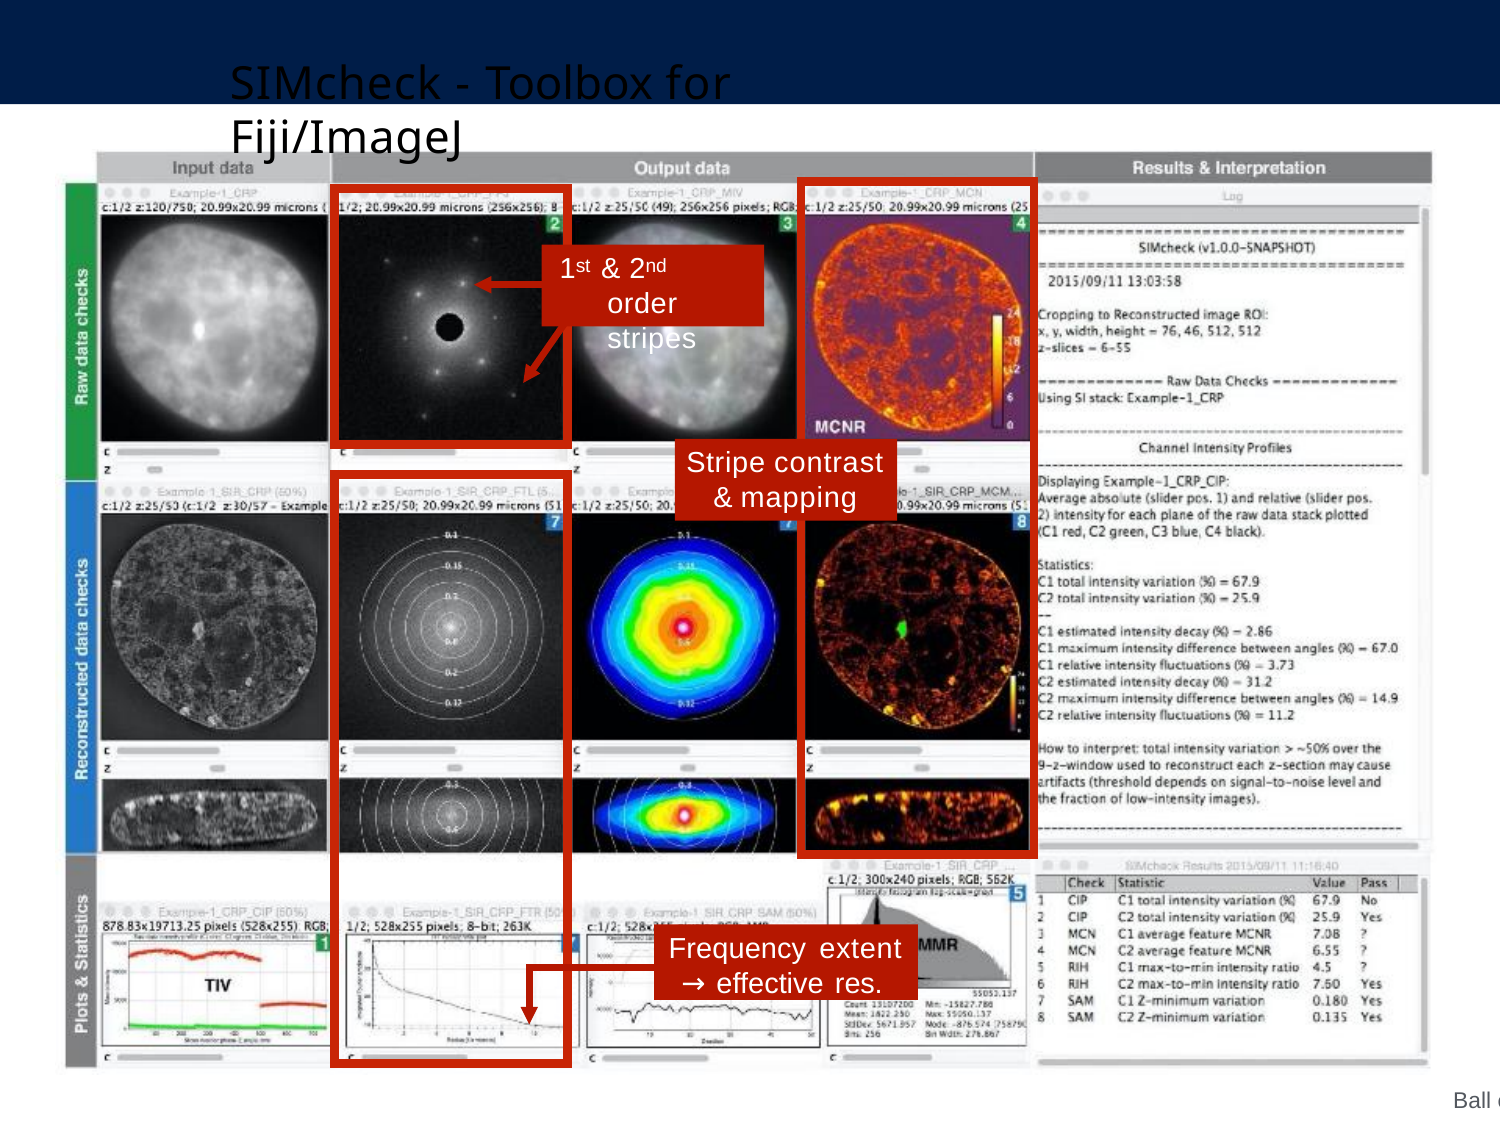

# SIMcheck - Toolbox for Fiji/ImageJ
1st & 2nd order stripes
Stripe contrast & mapping
Frequency extent
→ effective res.
Ball et al. 2015, Sci Rep